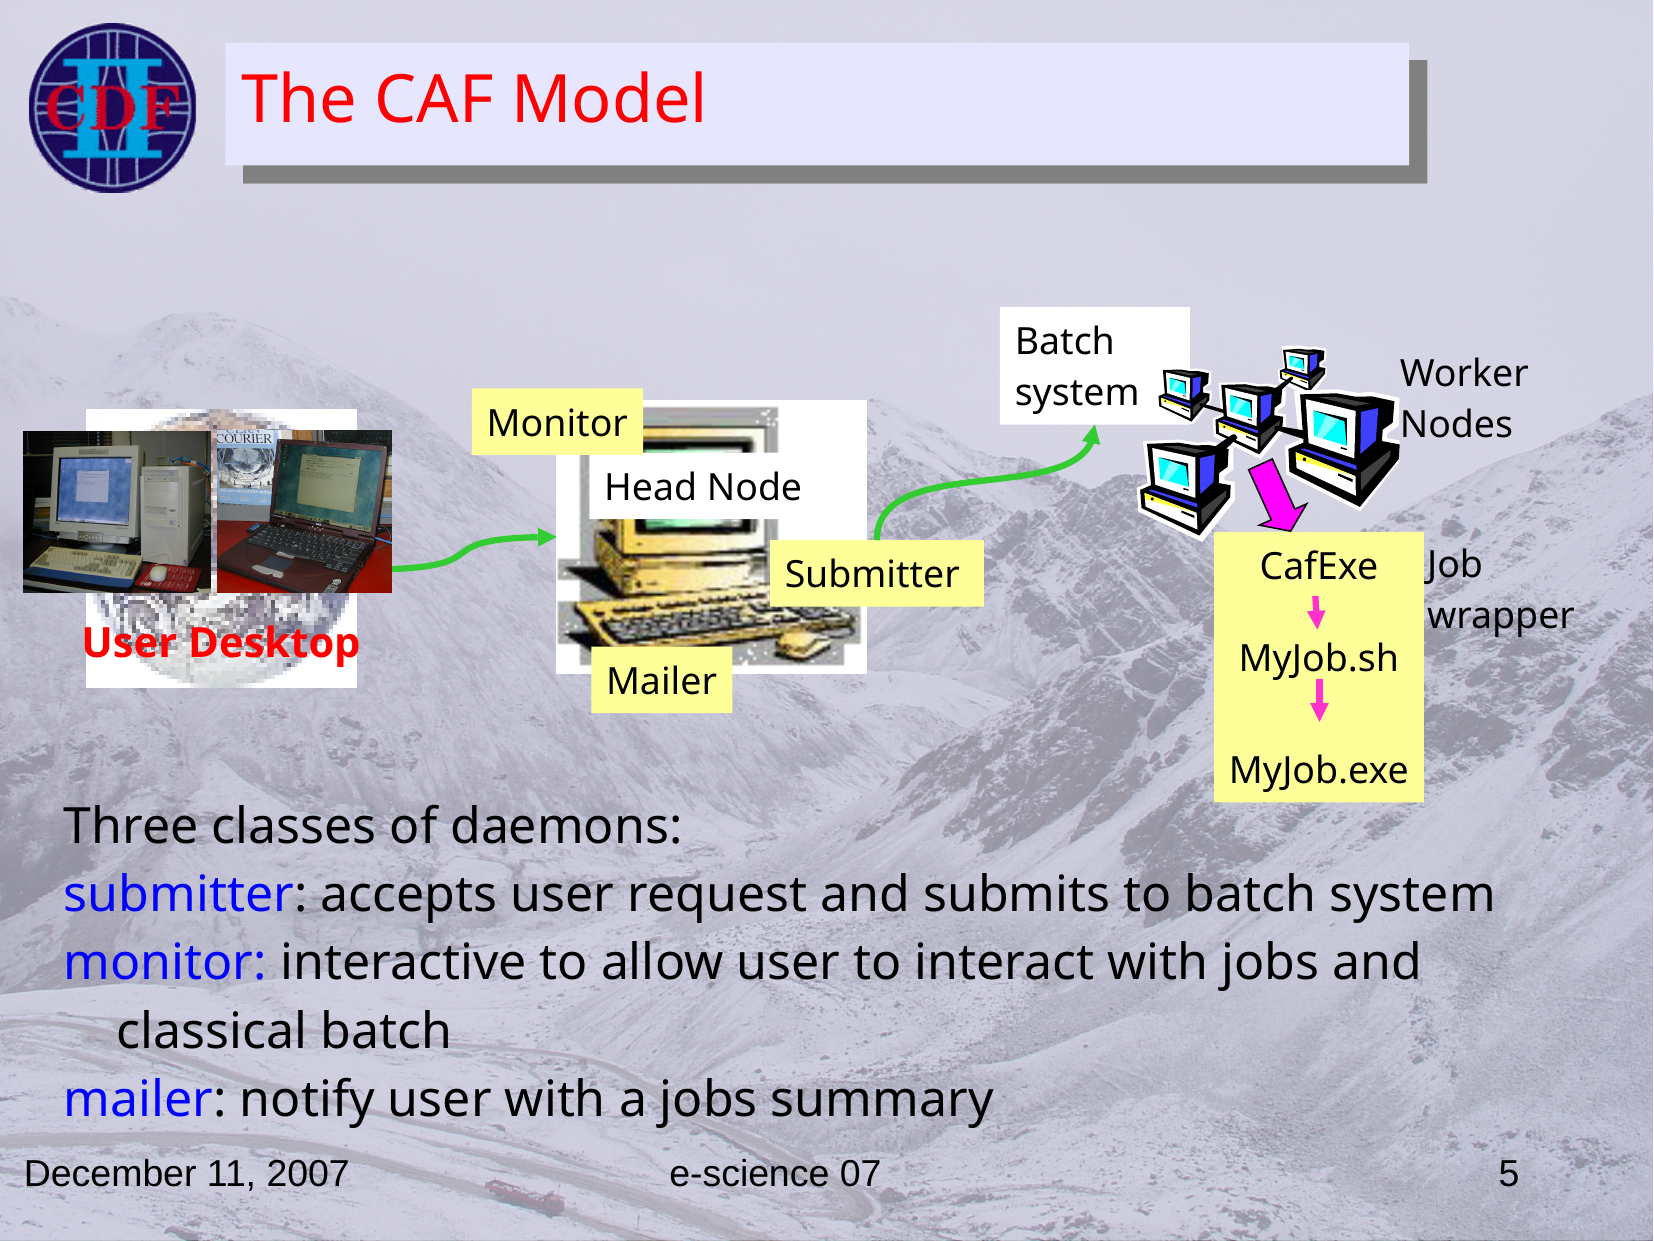

The CAF Model
Batch
system
Worker
Nodes
Monitor
Head Node
Job
wrapper
CafExe
MyJob.sh
MyJob.exe
Submitter
User Desktop
Mailer
Three classes of daemons:
submitter: accepts user request and submits to batch system
monitor: interactive to allow user to interact with jobs and classical batch
mailer: notify user with a jobs summary
December 11, 2007
5
e-science 07
December 11, 2007